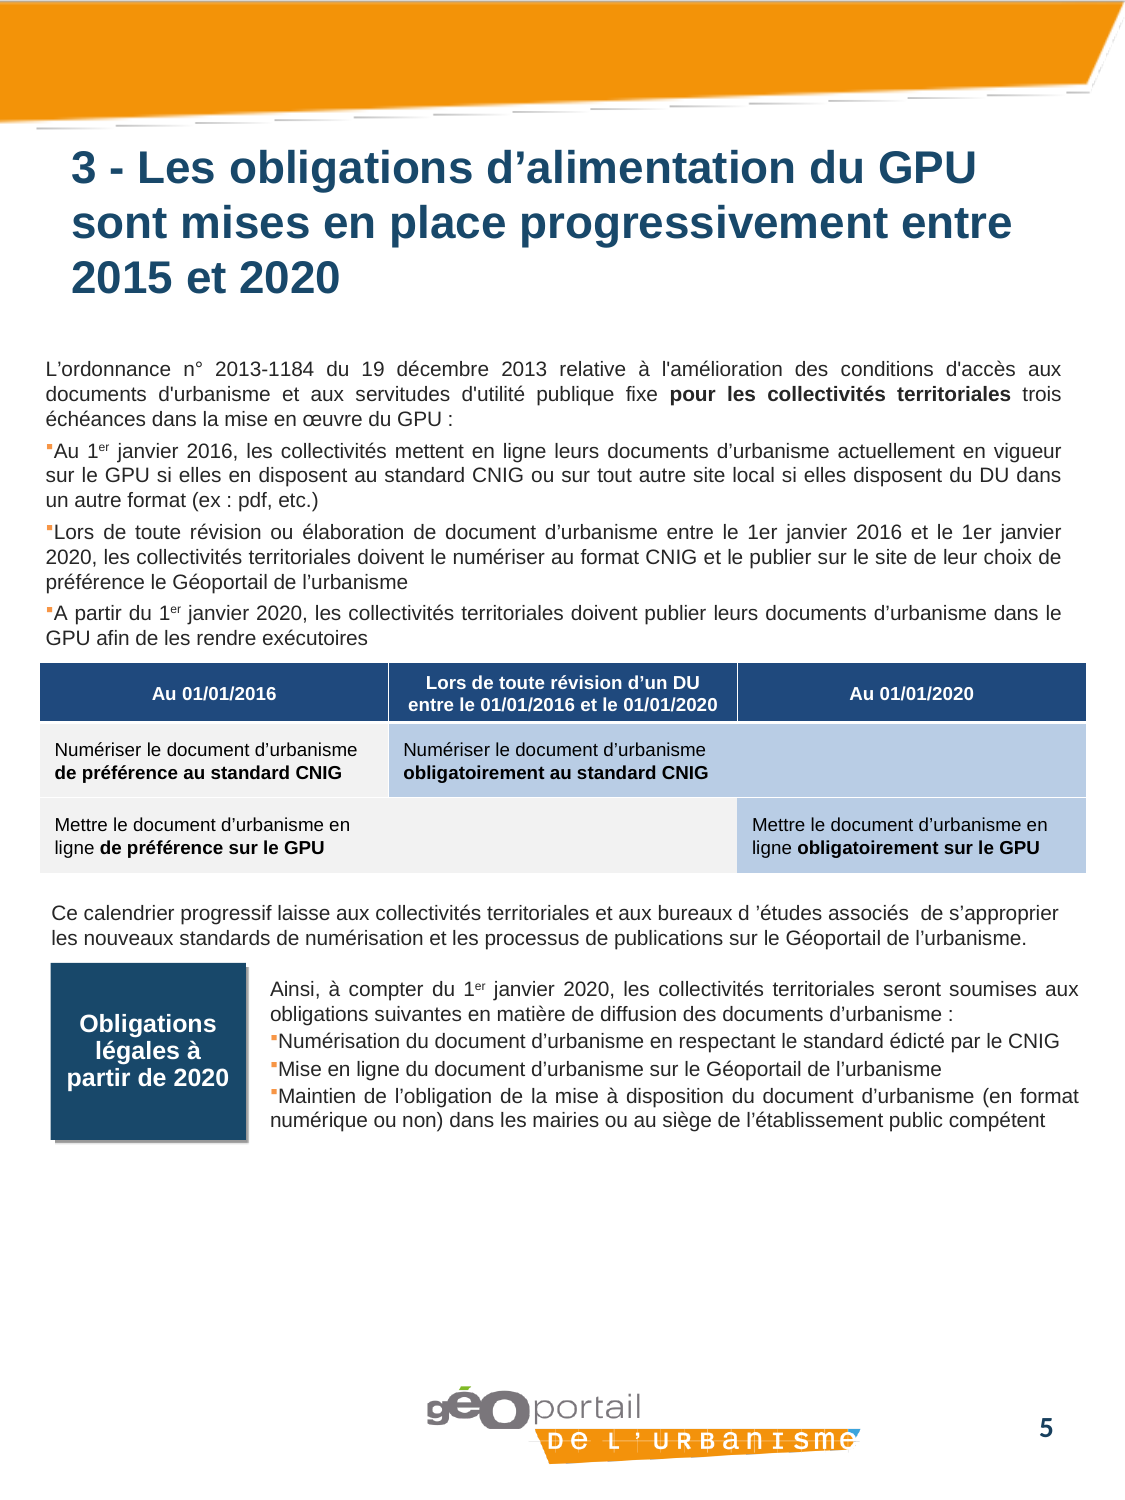

# 3 - Les obligations d’alimentation du GPU sont mises en place progressivement entre 2015 et 2020
L’ordonnance n° 2013-1184 du 19 décembre 2013 relative à l'amélioration des conditions d'accès aux documents d'urbanisme et aux servitudes d'utilité publique fixe pour les collectivités territoriales trois échéances dans la mise en œuvre du GPU :
Au 1er janvier 2016, les collectivités mettent en ligne leurs documents d’urbanisme actuellement en vigueur sur le GPU si elles en disposent au standard CNIG ou sur tout autre site local si elles disposent du DU dans un autre format (ex : pdf, etc.)
Lors de toute révision ou élaboration de document d’urbanisme entre le 1er janvier 2016 et le 1er janvier 2020, les collectivités territoriales doivent le numériser au format CNIG et le publier sur le site de leur choix de préférence le Géoportail de l’urbanisme
A partir du 1er janvier 2020, les collectivités territoriales doivent publier leurs documents d’urbanisme dans le GPU afin de les rendre exécutoires
| Au 01/01/2016 | Lors de toute révision d’un DU entre le 01/01/2016 et le 01/01/2020 | Au 01/01/2020 |
| --- | --- | --- |
| Numériser le document d’urbanisme de préférence au standard CNIG | Numériser le document d’urbanisme obligatoirement au standard CNIG | |
| Mettre le document d’urbanisme en ligne de préférence sur le GPU | | Mettre le document d’urbanisme en ligne obligatoirement sur le GPU |
Ce calendrier progressif laisse aux collectivités territoriales et aux bureaux d ’études associés de s’approprier les nouveaux standards de numérisation et les processus de publications sur le Géoportail de l’urbanisme.
Obligations légales à partir de 2020
Ainsi, à compter du 1er janvier 2020, les collectivités territoriales seront soumises aux obligations suivantes en matière de diffusion des documents d’urbanisme :
Numérisation du document d’urbanisme en respectant le standard édicté par le CNIG
Mise en ligne du document d’urbanisme sur le Géoportail de l’urbanisme
Maintien de l’obligation de la mise à disposition du document d’urbanisme (en format numérique ou non) dans les mairies ou au siège de l’établissement public compétent